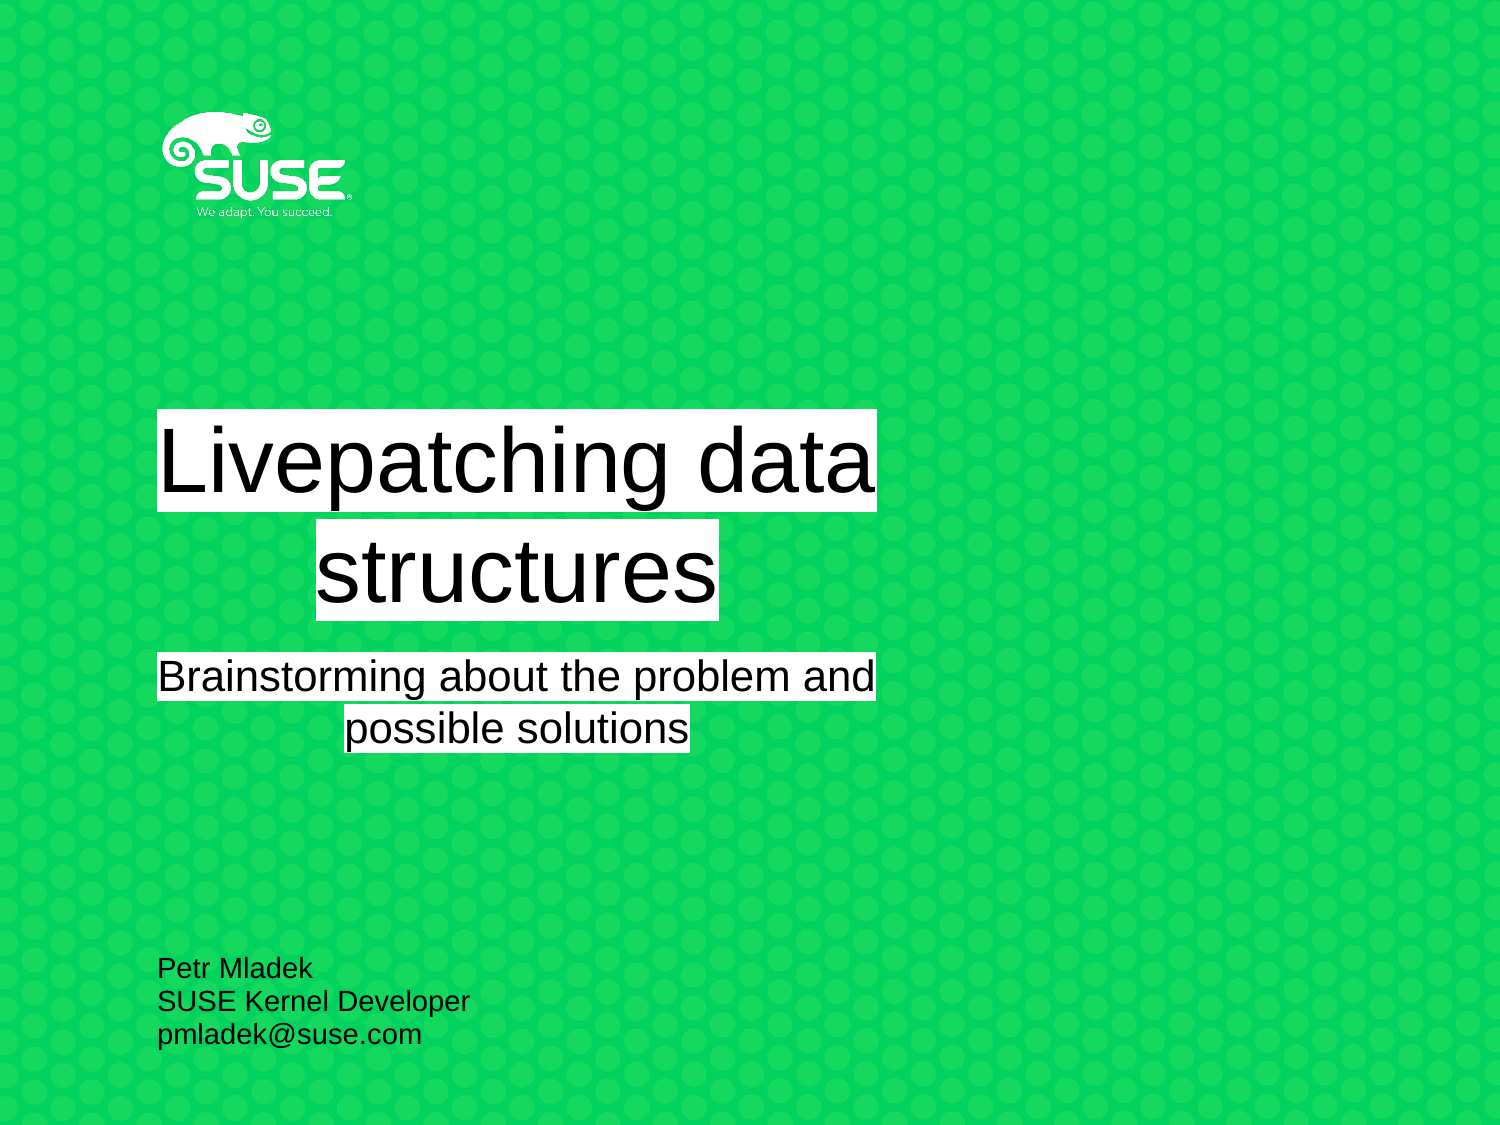

# Livepatching data structures
Brainstorming about the problem and possible solutions
Petr Mladek
SUSE Kernel Developer
pmladek@suse.com